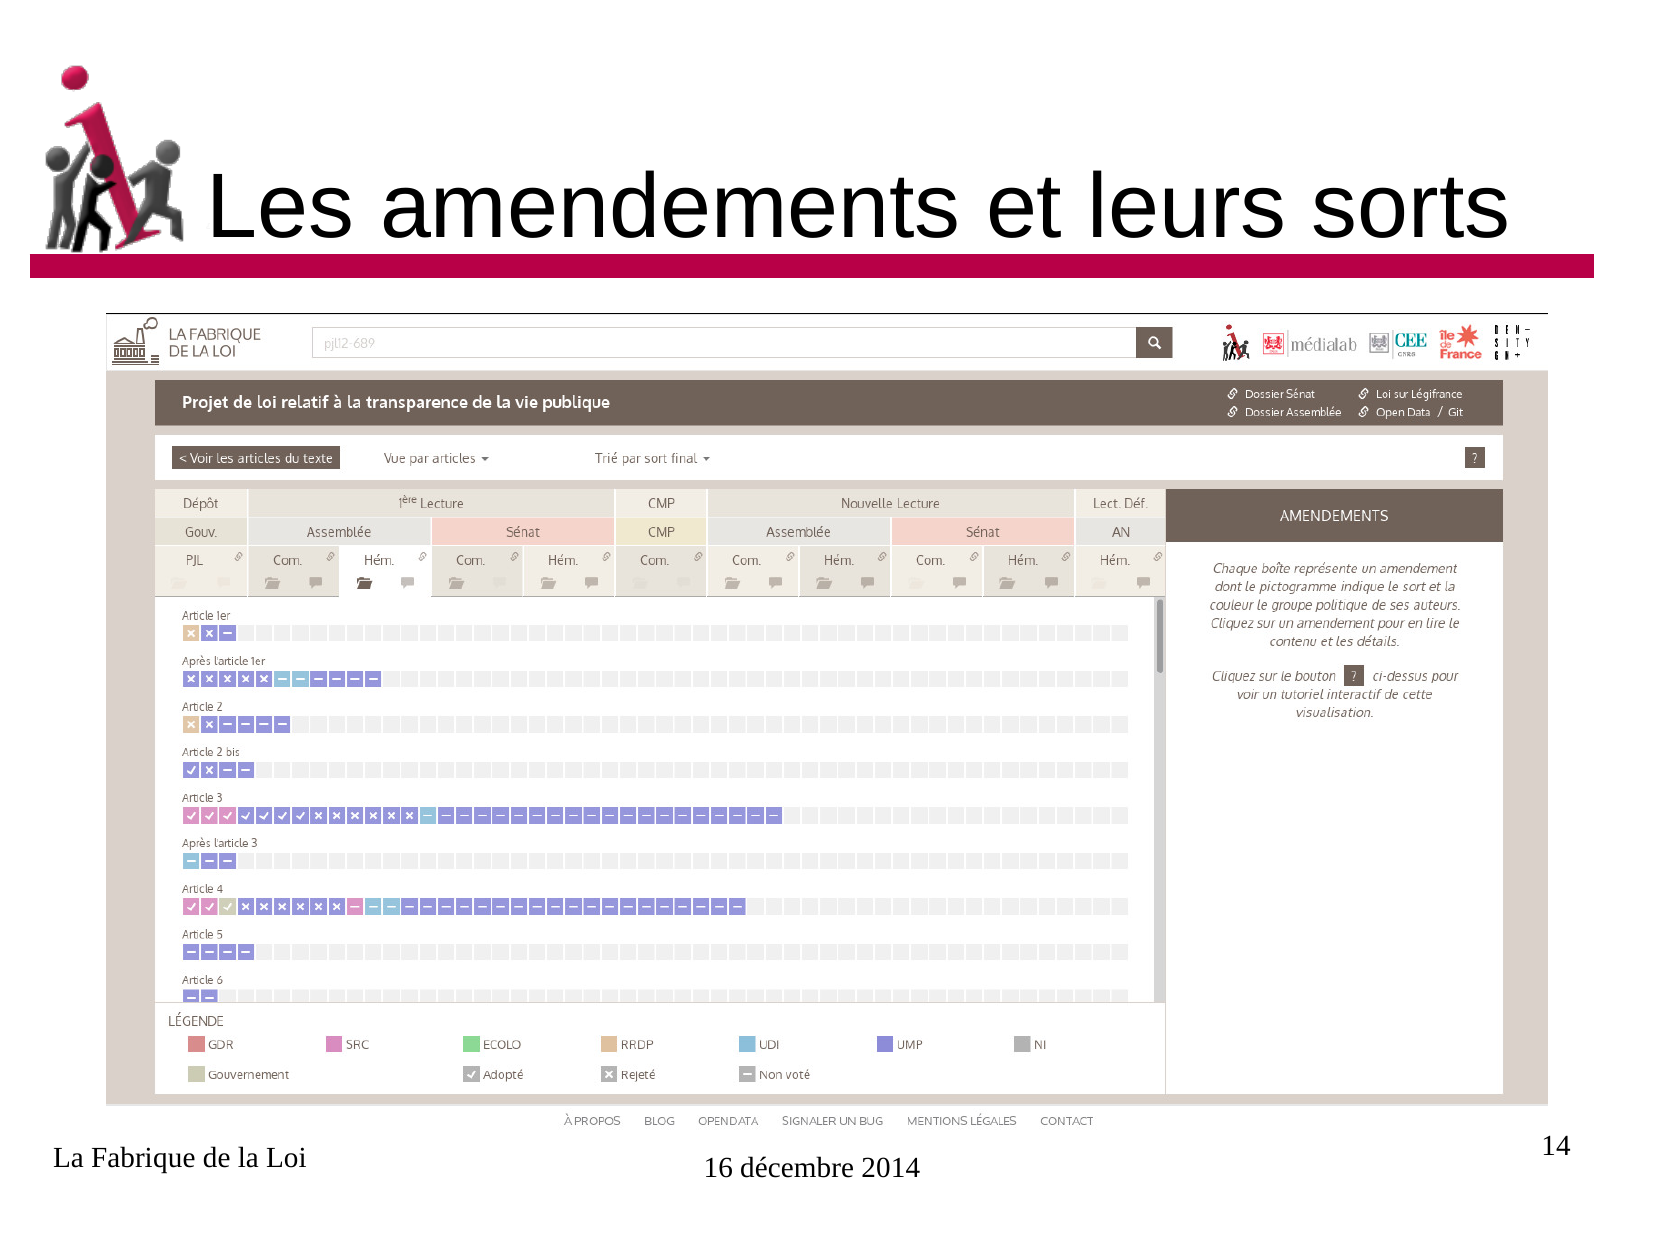

# Les amendements et leurs sorts
14